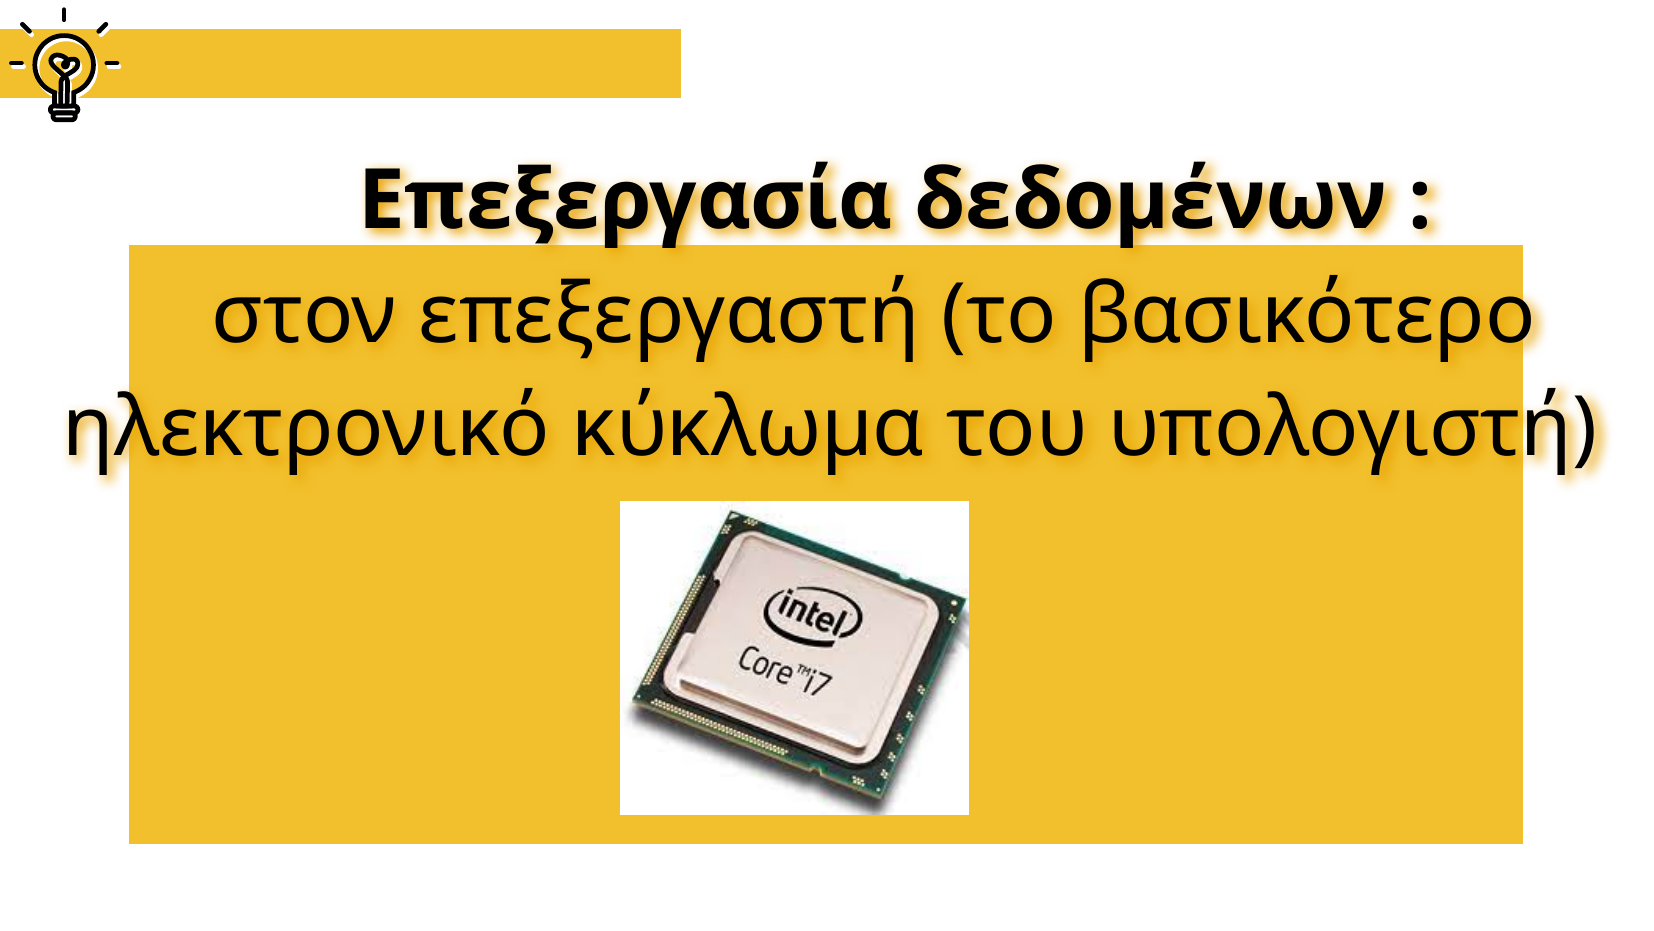

# Επεξεργασία δεδομένων : στον επεξεργαστή (το βασικότερο ηλεκτρονικό κύκλωμα του υπολογιστή)